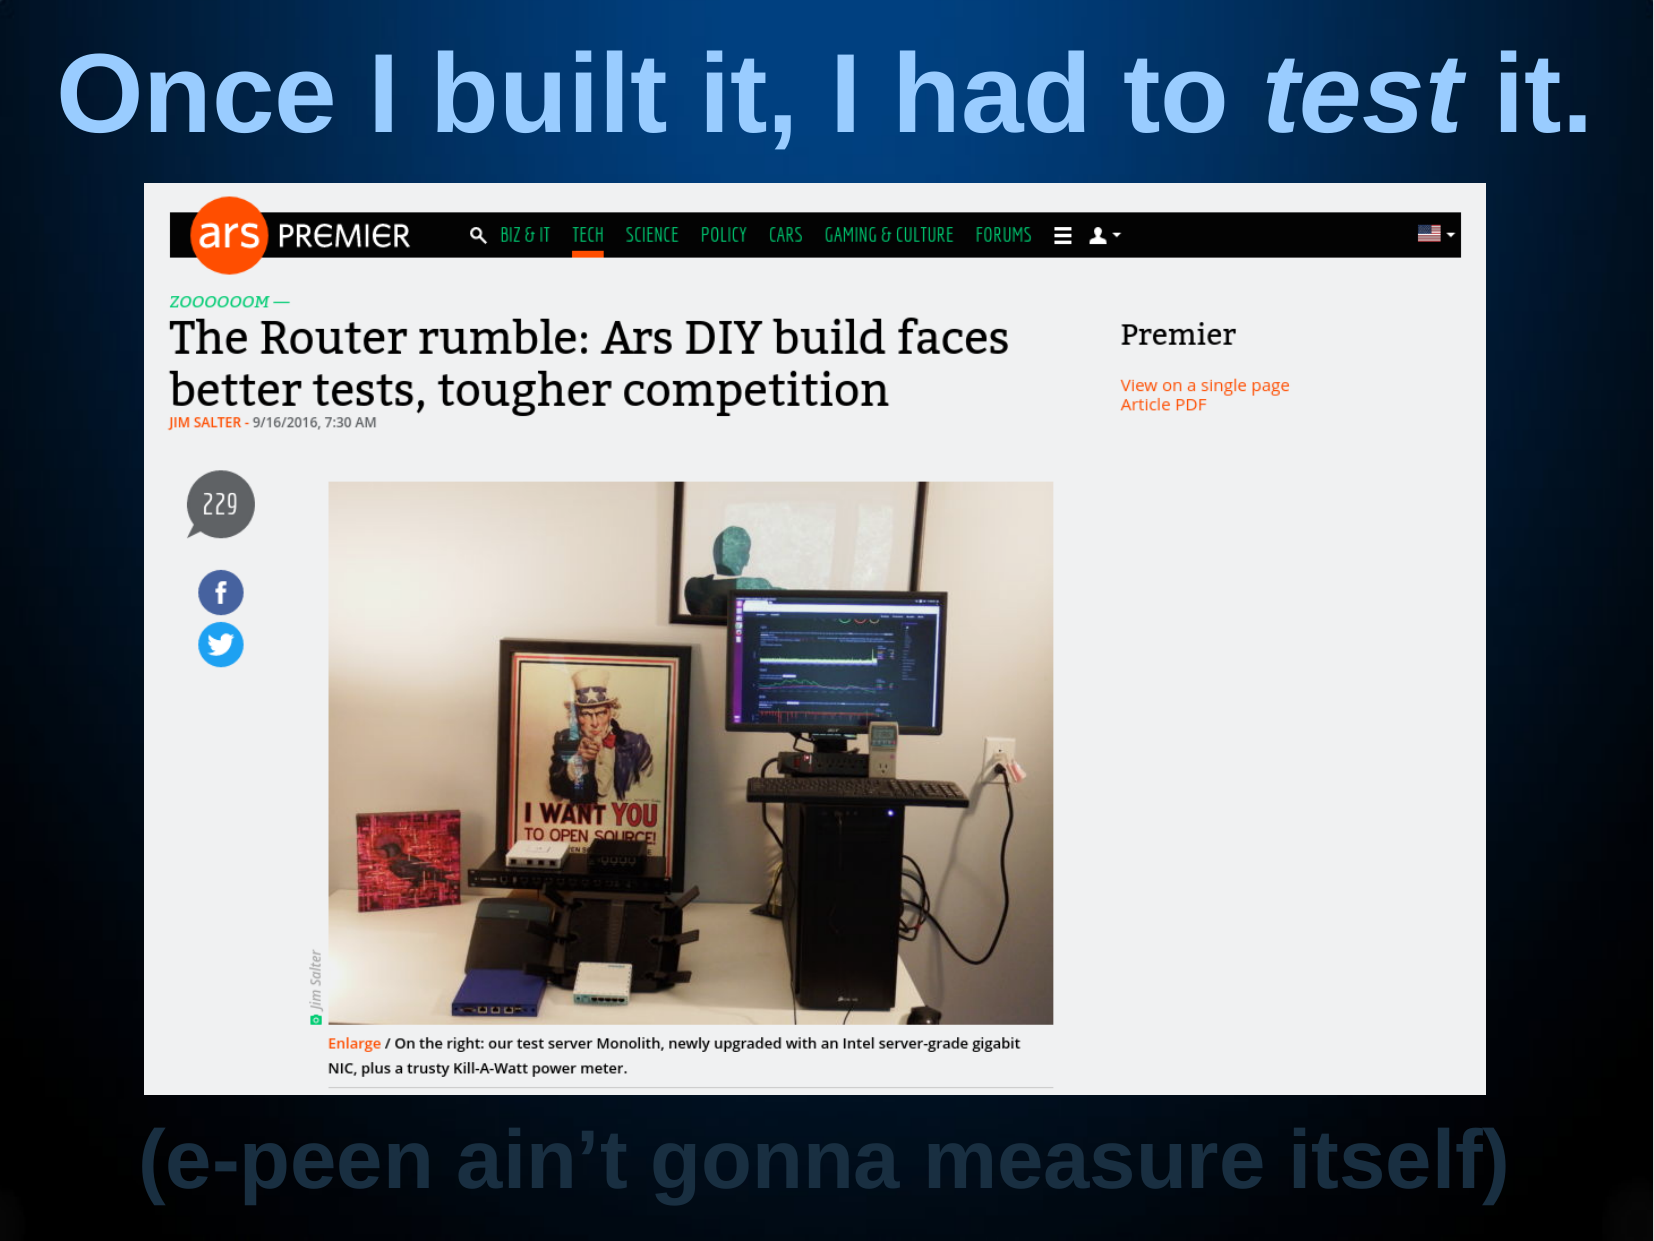

# Once I built it, I had to test it.
(e-peen ain’t gonna measure itself)